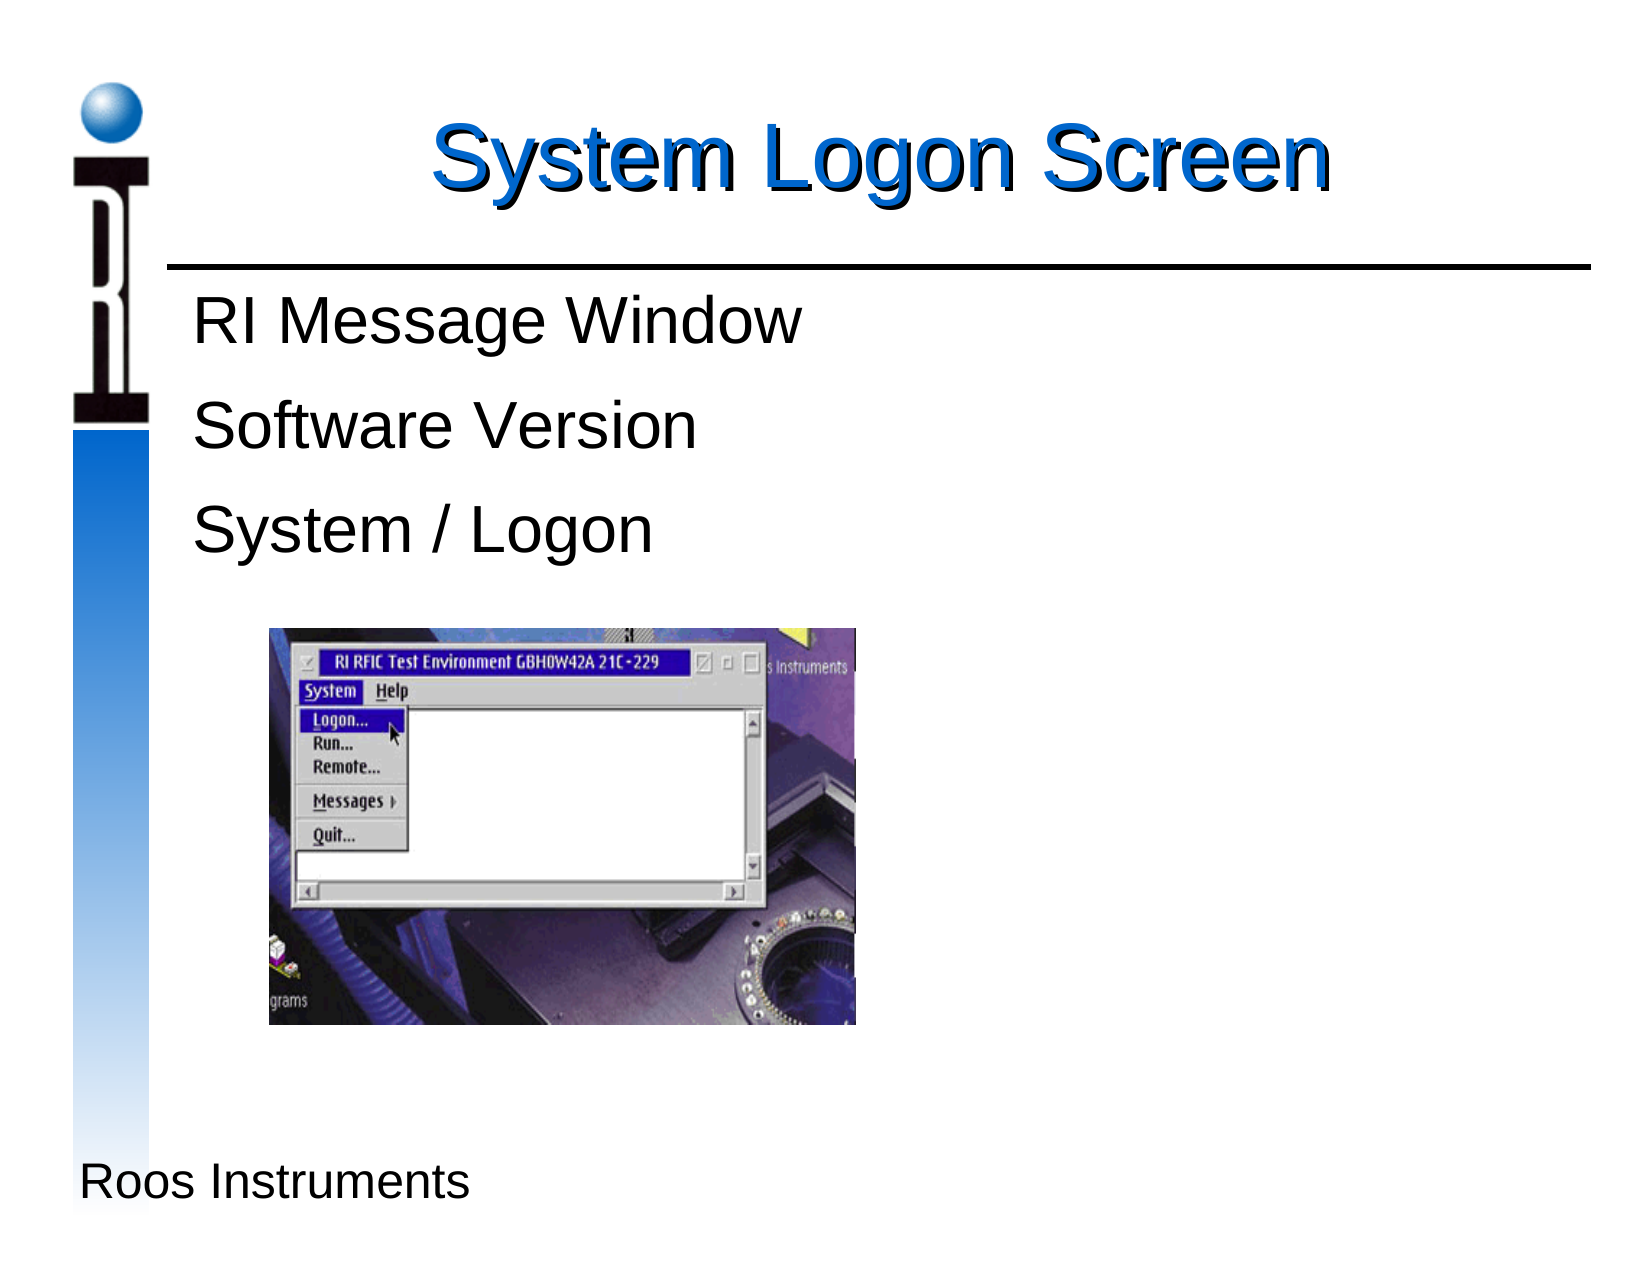

# System Logon Screen
RI Message Window
Software Version
System / Logon